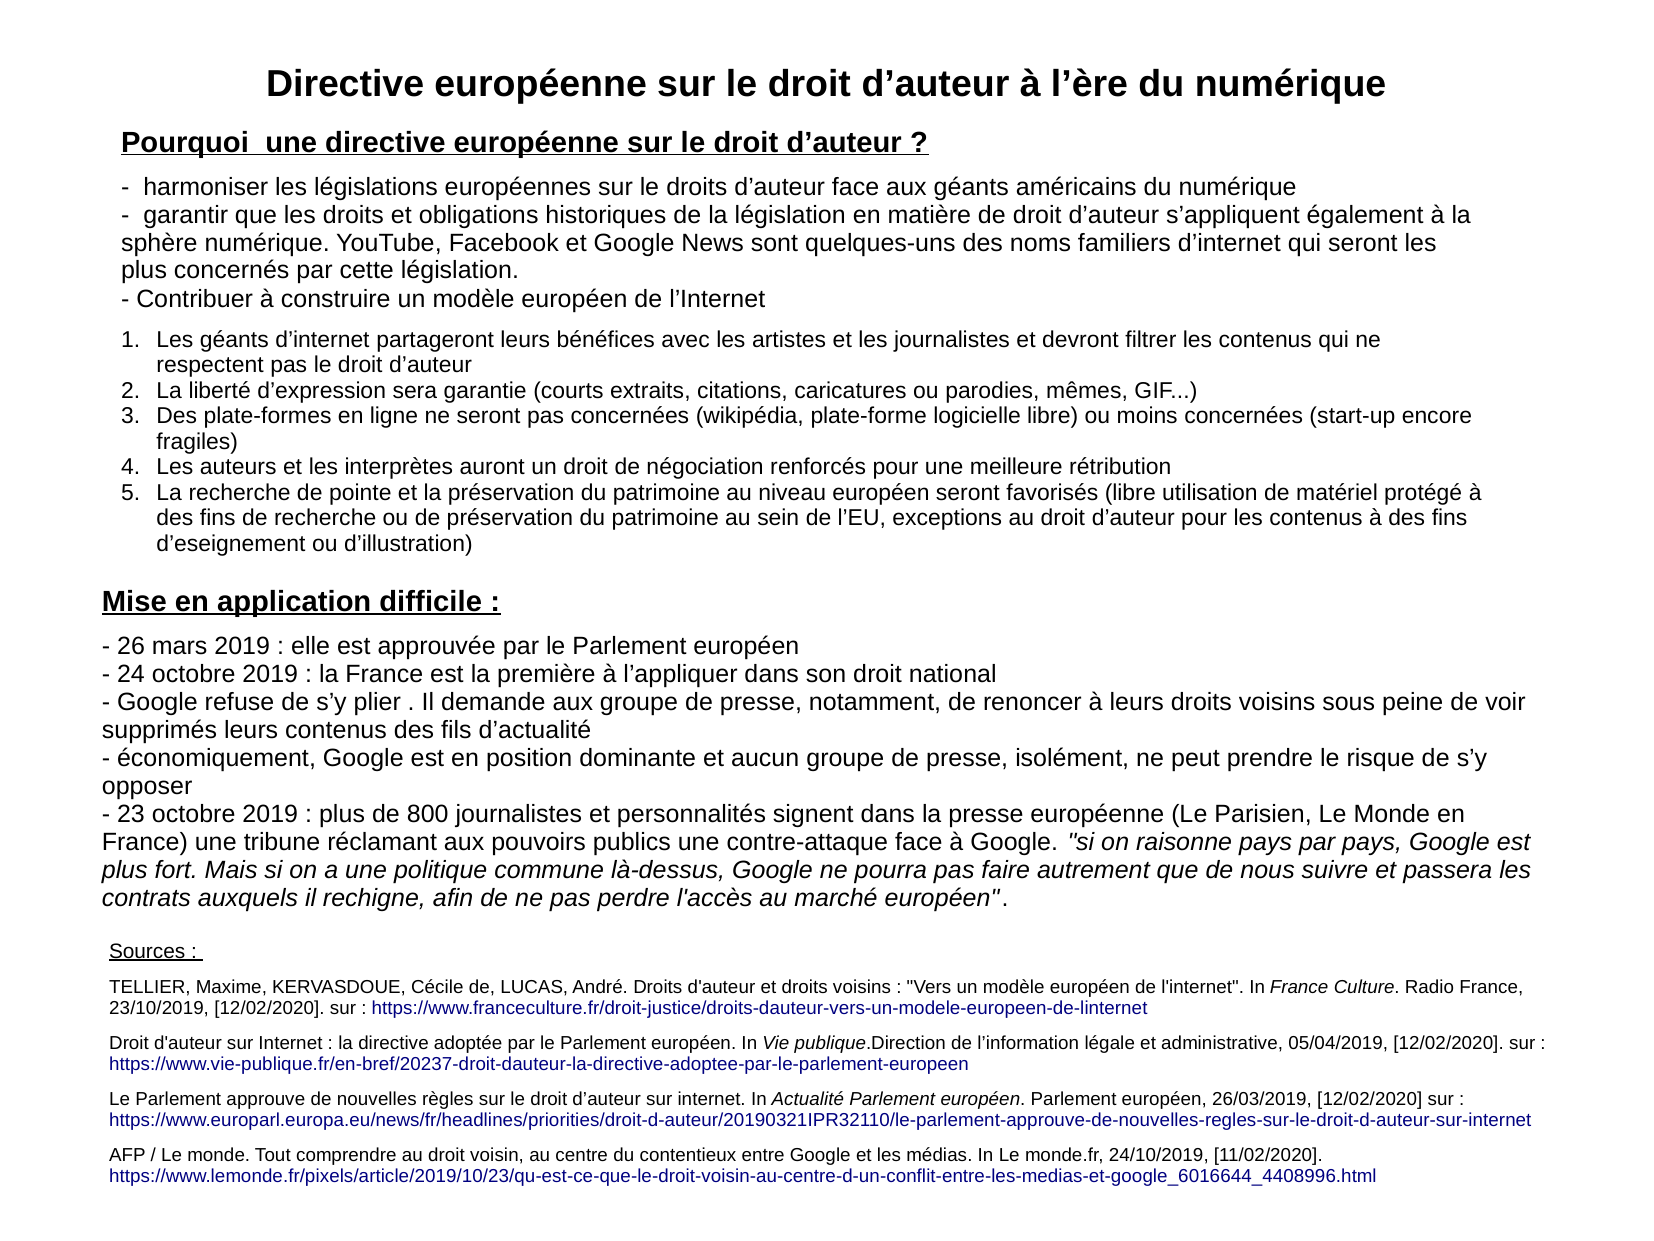

# Directive européenne sur le droit d’auteur à l’ère du numérique
Pourquoi une directive européenne sur le droit d’auteur ?
- harmoniser les législations européennes sur le droits d’auteur face aux géants américains du numérique
- garantir que les droits et obligations historiques de la législation en matière de droit d’auteur s’appliquent également à la sphère numérique. YouTube, Facebook et Google News sont quelques-uns des noms familiers d’internet qui seront les plus concernés par cette législation.
- Contribuer à construire un modèle européen de l’Internet
Les géants d’internet partageront leurs bénéfices avec les artistes et les journalistes et devront filtrer les contenus qui ne respectent pas le droit d’auteur
La liberté d’expression sera garantie (courts extraits, citations, caricatures ou parodies, mêmes, GIF...)
Des plate-formes en ligne ne seront pas concernées (wikipédia, plate-forme logicielle libre) ou moins concernées (start-up encore fragiles)
Les auteurs et les interprètes auront un droit de négociation renforcés pour une meilleure rétribution
La recherche de pointe et la préservation du patrimoine au niveau européen seront favorisés (libre utilisation de matériel protégé à des fins de recherche ou de préservation du patrimoine au sein de l’EU, exceptions au droit d’auteur pour les contenus à des fins d’eseignement ou d’illustration)
Mise en application difficile :
- 26 mars 2019 : elle est approuvée par le Parlement européen
- 24 octobre 2019 : la France est la première à l’appliquer dans son droit national
- Google refuse de s’y plier . Il demande aux groupe de presse, notamment, de renoncer à leurs droits voisins sous peine de voir supprimés leurs contenus des fils d’actualité
- économiquement, Google est en position dominante et aucun groupe de presse, isolément, ne peut prendre le risque de s’y opposer
- 23 octobre 2019 : plus de 800 journalistes et personnalités signent dans la presse européenne (Le Parisien, Le Monde en France) une tribune réclamant aux pouvoirs publics une contre-attaque face à Google. "si on raisonne pays par pays, Google est plus fort. Mais si on a une politique commune là-dessus, Google ne pourra pas faire autrement que de nous suivre et passera les contrats auxquels il rechigne, afin de ne pas perdre l'accès au marché européen".
Sources :
TELLIER, Maxime, KERVASDOUE, Cécile de, LUCAS, André. Droits d'auteur et droits voisins : "Vers un modèle européen de l'internet". In France Culture. Radio France, 23/10/2019, [12/02/2020]. sur : https://www.franceculture.fr/droit-justice/droits-dauteur-vers-un-modele-europeen-de-linternet
Droit d'auteur sur Internet : la directive adoptée par le Parlement européen. In Vie publique.Direction de l’information légale et administrative, 05/04/2019, [12/02/2020]. sur :
https://www.vie-publique.fr/en-bref/20237-droit-dauteur-la-directive-adoptee-par-le-parlement-europeen
Le Parlement approuve de nouvelles règles sur le droit d’auteur sur internet. In Actualité Parlement européen. Parlement européen, 26/03/2019, [12/02/2020] sur :
https://www.europarl.europa.eu/news/fr/headlines/priorities/droit-d-auteur/20190321IPR32110/le-parlement-approuve-de-nouvelles-regles-sur-le-droit-d-auteur-sur-internet
AFP / Le monde. Tout comprendre au droit voisin, au centre du contentieux entre Google et les médias. In Le monde.fr, 24/10/2019, [11/02/2020].
https://www.lemonde.fr/pixels/article/2019/10/23/qu-est-ce-que-le-droit-voisin-au-centre-d-un-conflit-entre-les-medias-et-google_6016644_4408996.html